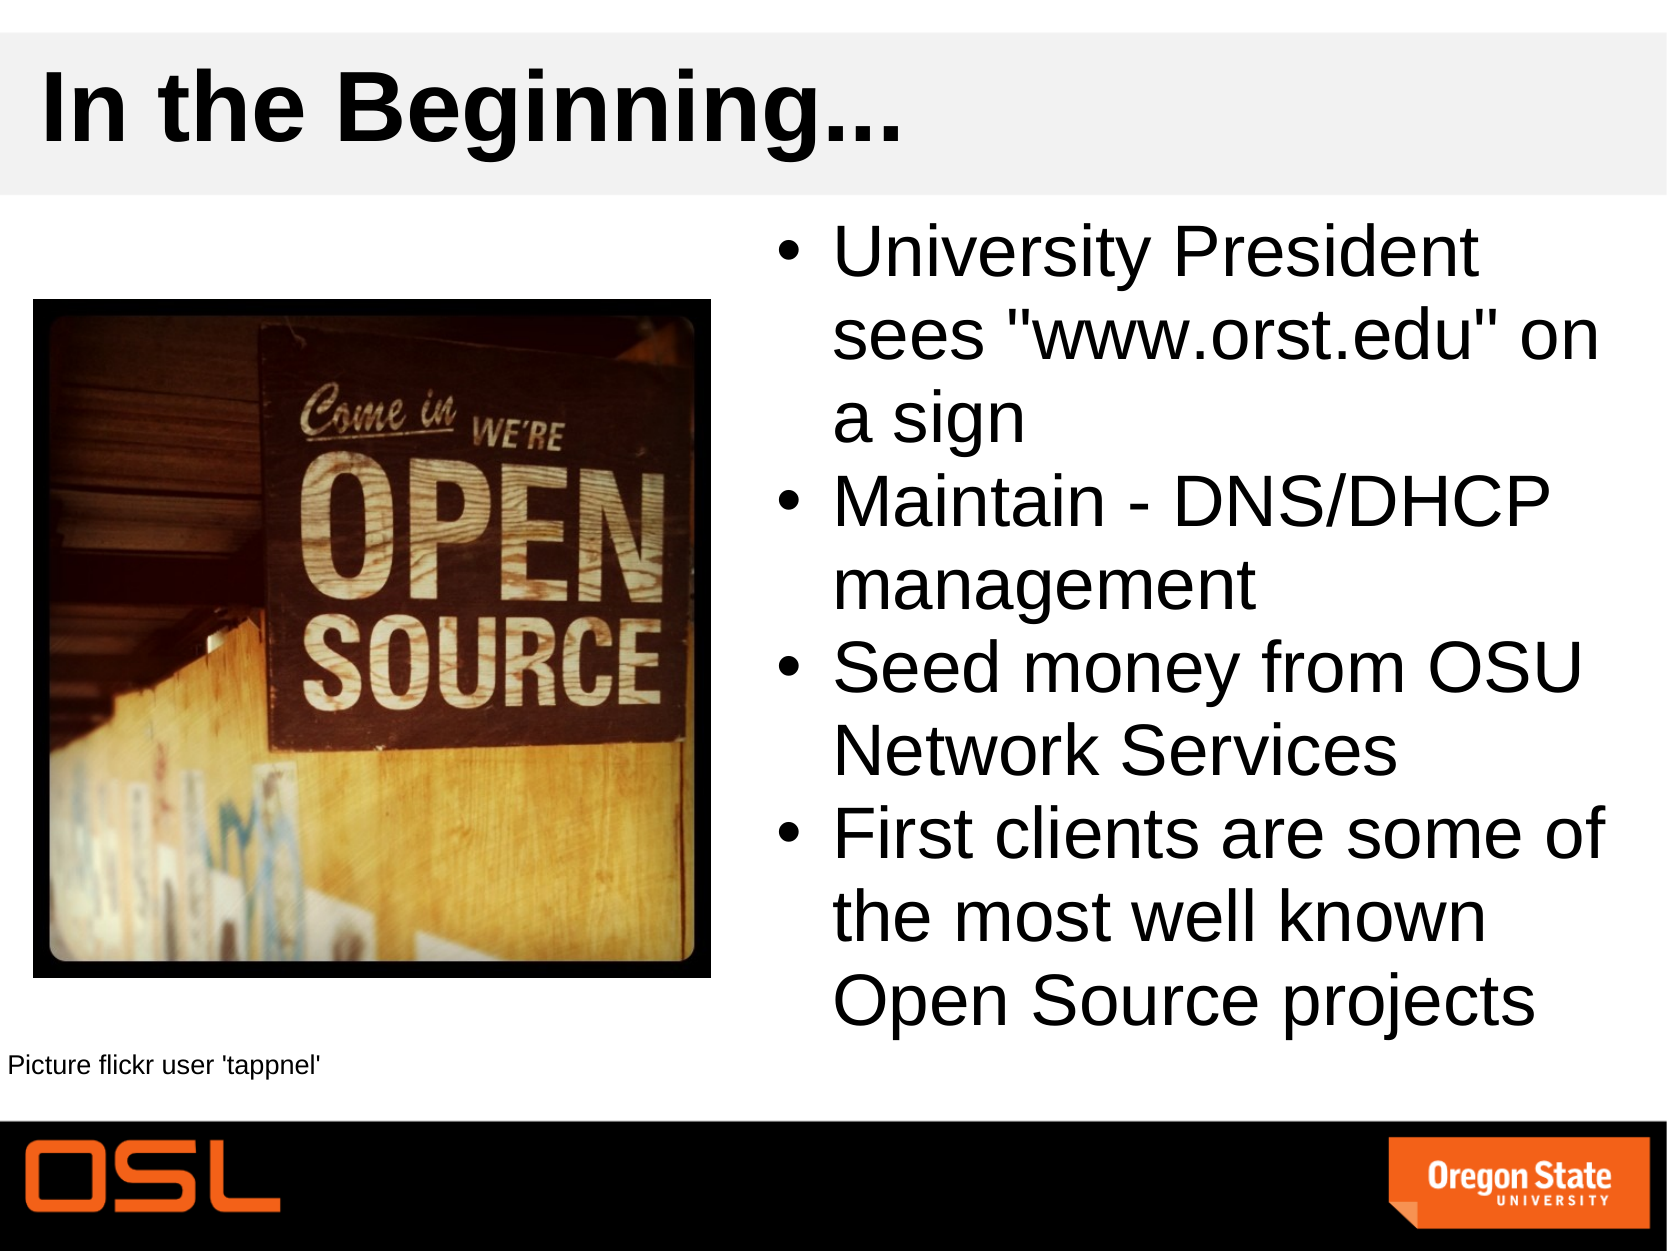

# In the Beginning...
University President sees "www.orst.edu" on a sign
Maintain - DNS/DHCP management
Seed money from OSU Network Services
First clients are some of the most well known Open Source projects
Picture flickr user 'tappnel'